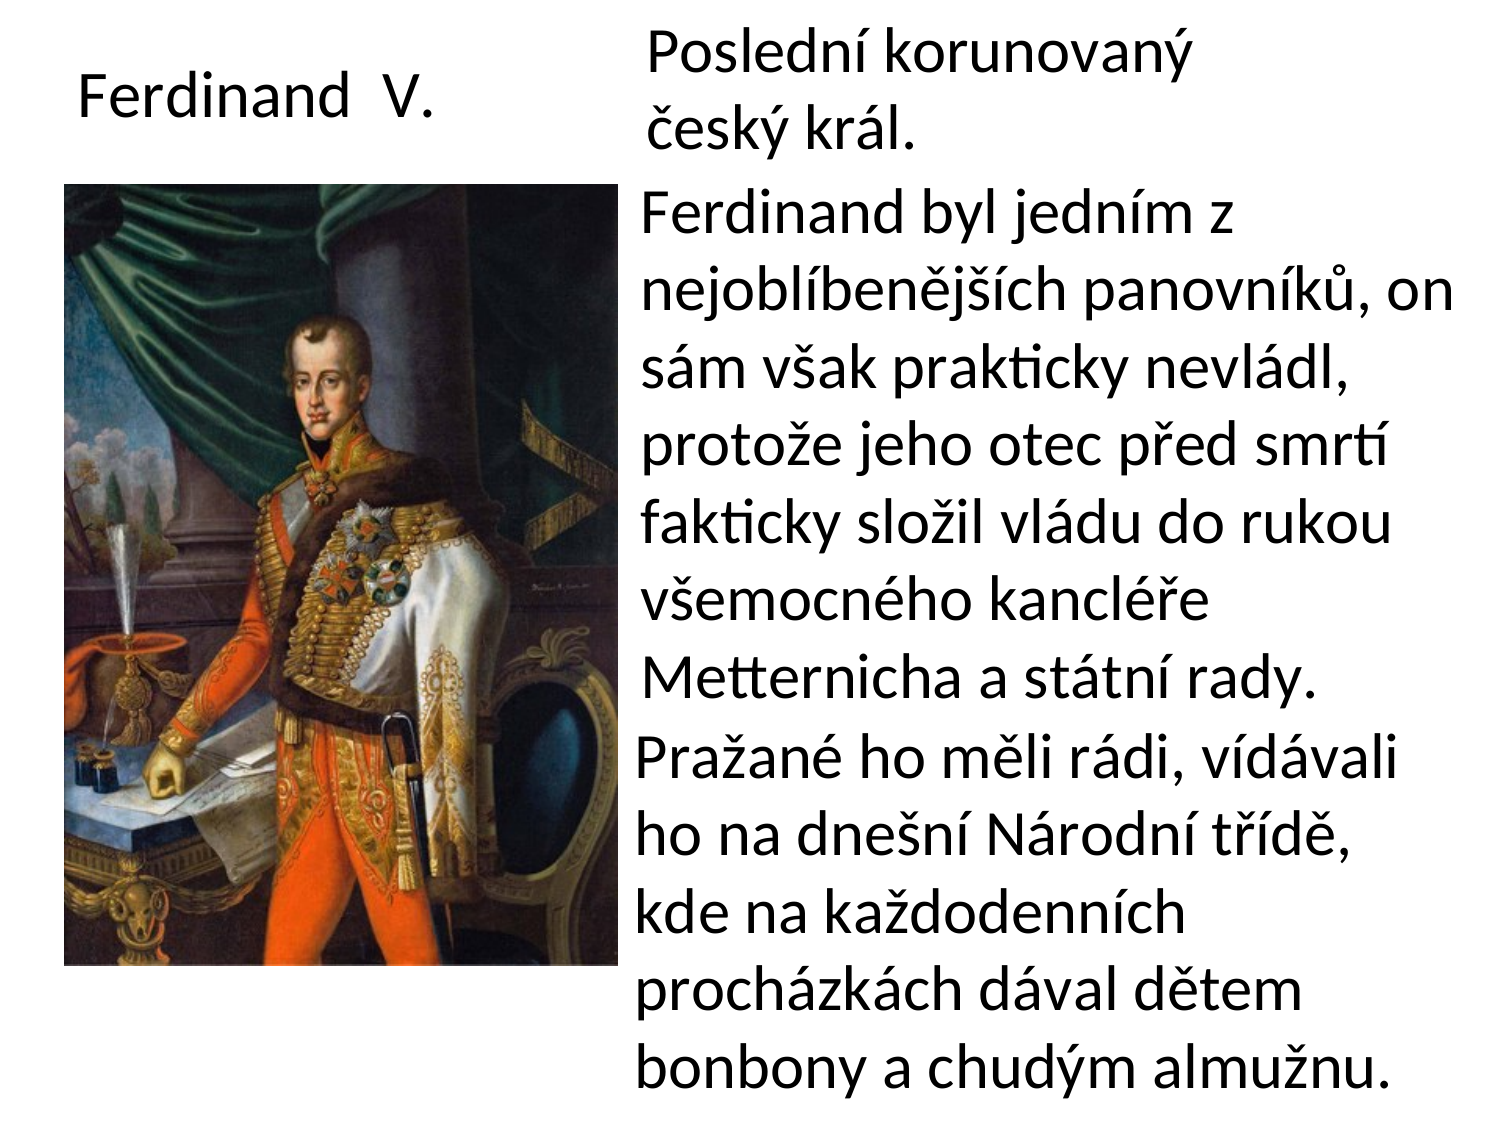

Poslední korunovaný
český král.
Ferdinand V.
Ferdinand byl jedním z nejoblíbenějších panovníků, on sám však prakticky nevládl, protože jeho otec před smrtí fakticky složil vládu do rukou všemocného kancléře Metternicha a státní rady.
Pražané ho měli rádi, vídávali ho na dnešní Národní třídě, kde na každodenních procházkách dával dětem bonbony a chudým almužnu.